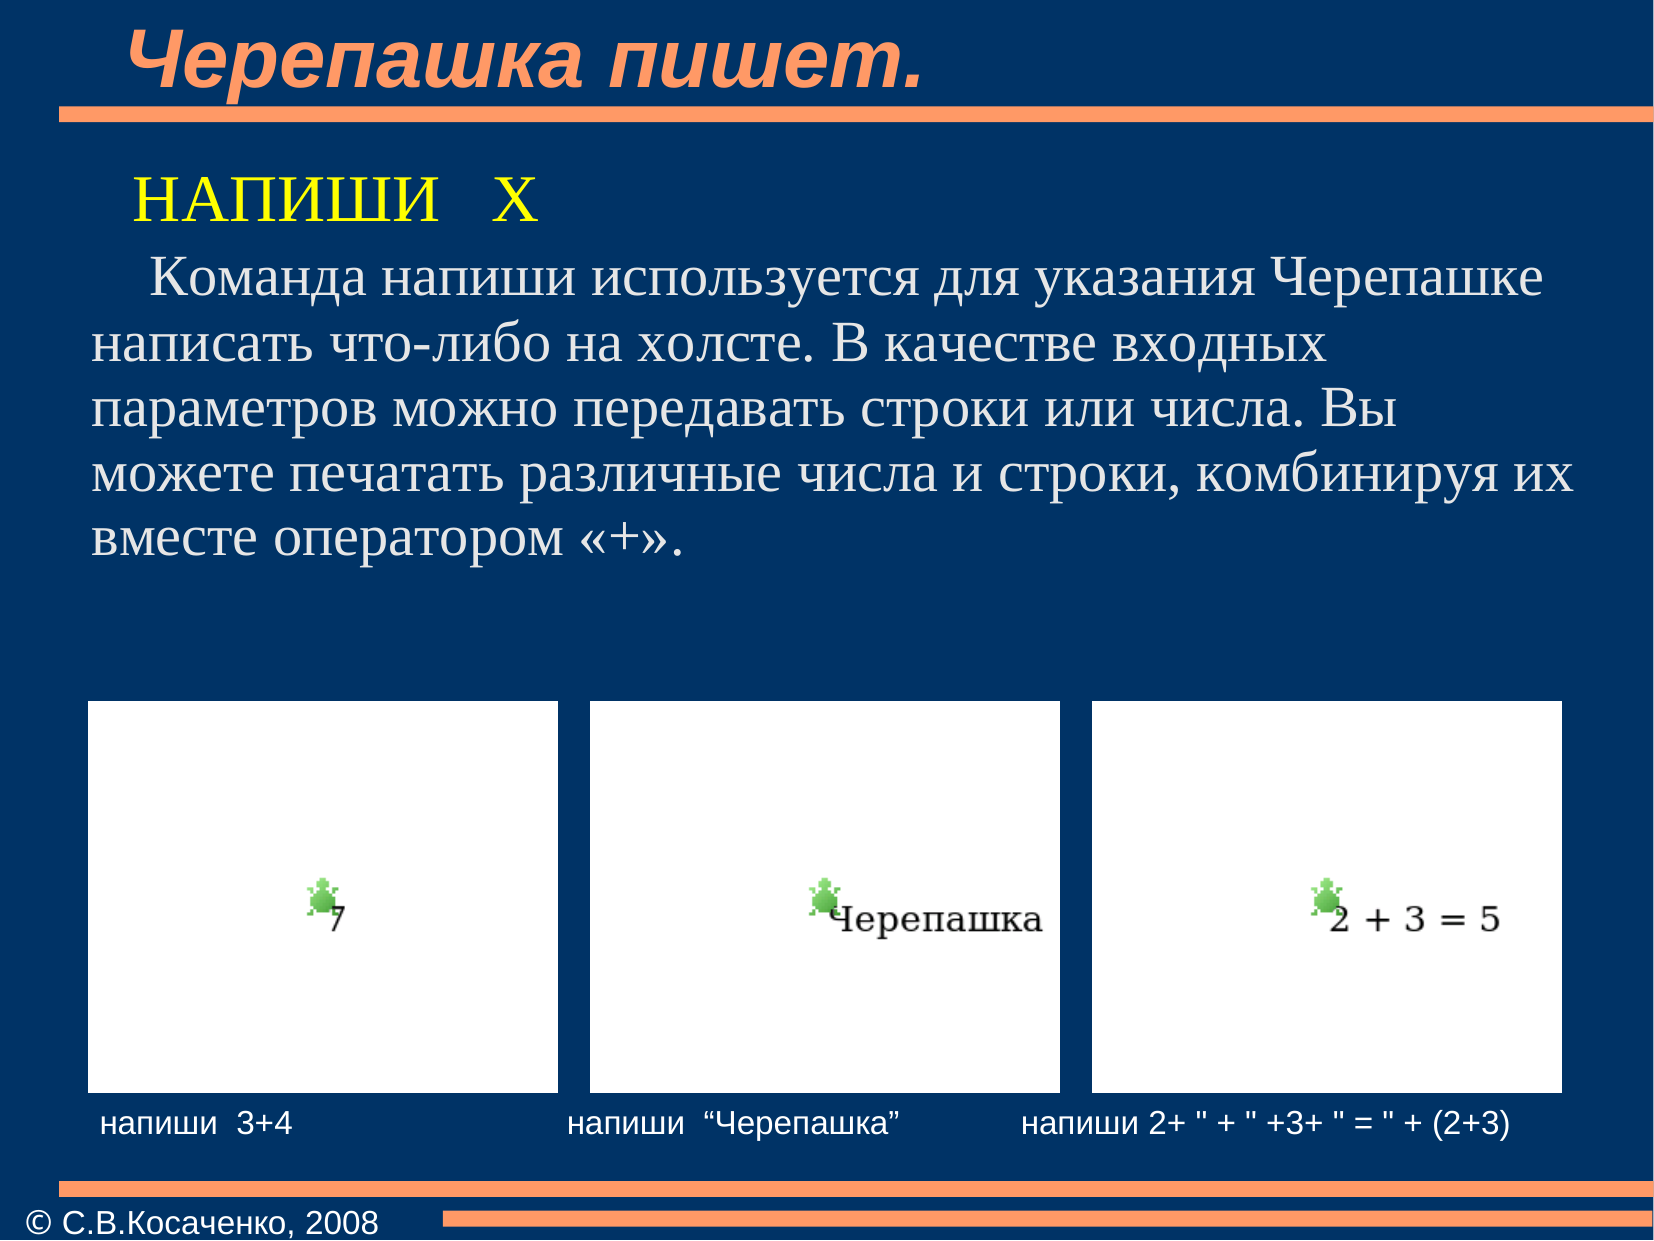

# Черепашка пишет.
НАПИШИ X
 Команда напиши используется для указания Черепашке написать что-либо на холсте. В качестве входных параметров можно передавать строки или числа. Вы можете печатать различные числа и строки, комбинируя их вместе оператором «+».
напиши 3+4
напиши “Черепашка”
напиши 2+ " + " +3+ " = " + (2+3)